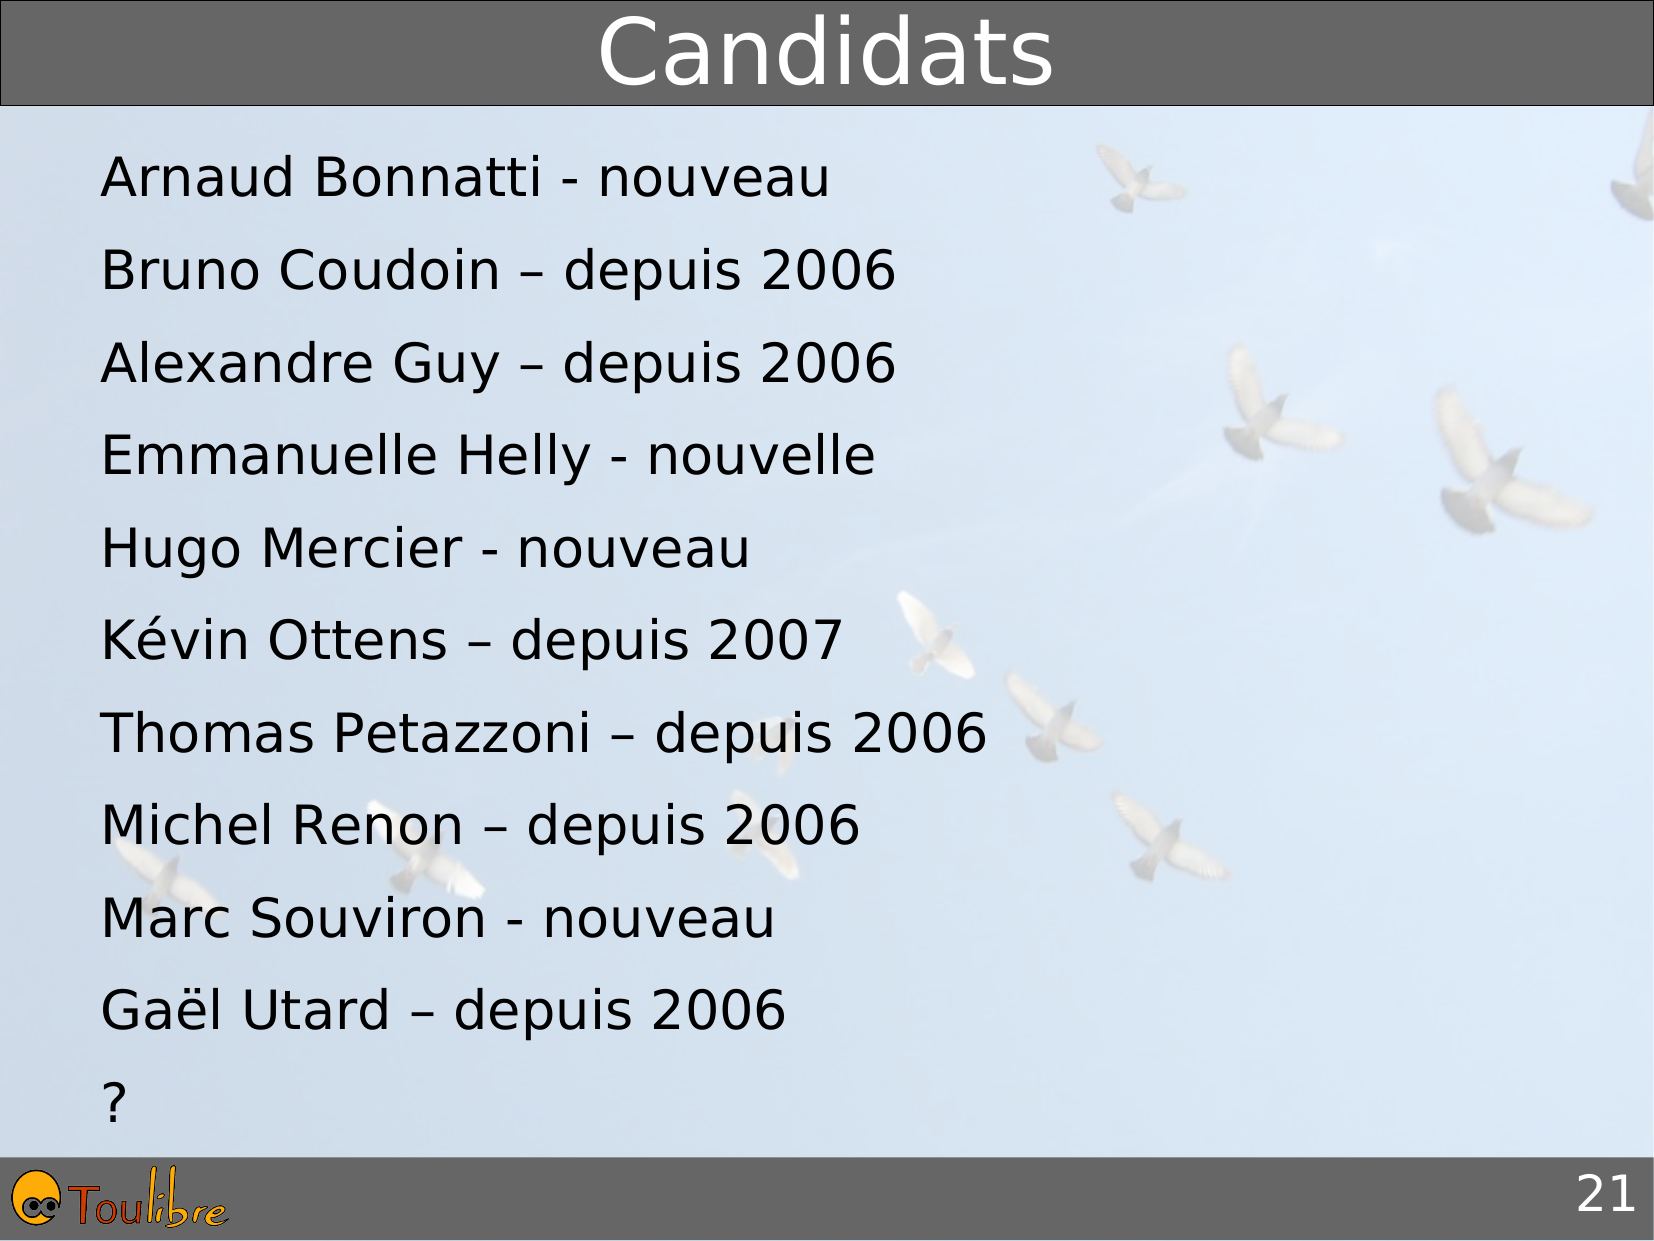

# Candidats
Arnaud Bonnatti - nouveau
Bruno Coudoin – depuis 2006
Alexandre Guy – depuis 2006
Emmanuelle Helly - nouvelle
Hugo Mercier - nouveau
Kévin Ottens – depuis 2007
Thomas Petazzoni – depuis 2006
Michel Renon – depuis 2006
Marc Souviron - nouveau
Gaël Utard – depuis 2006
?